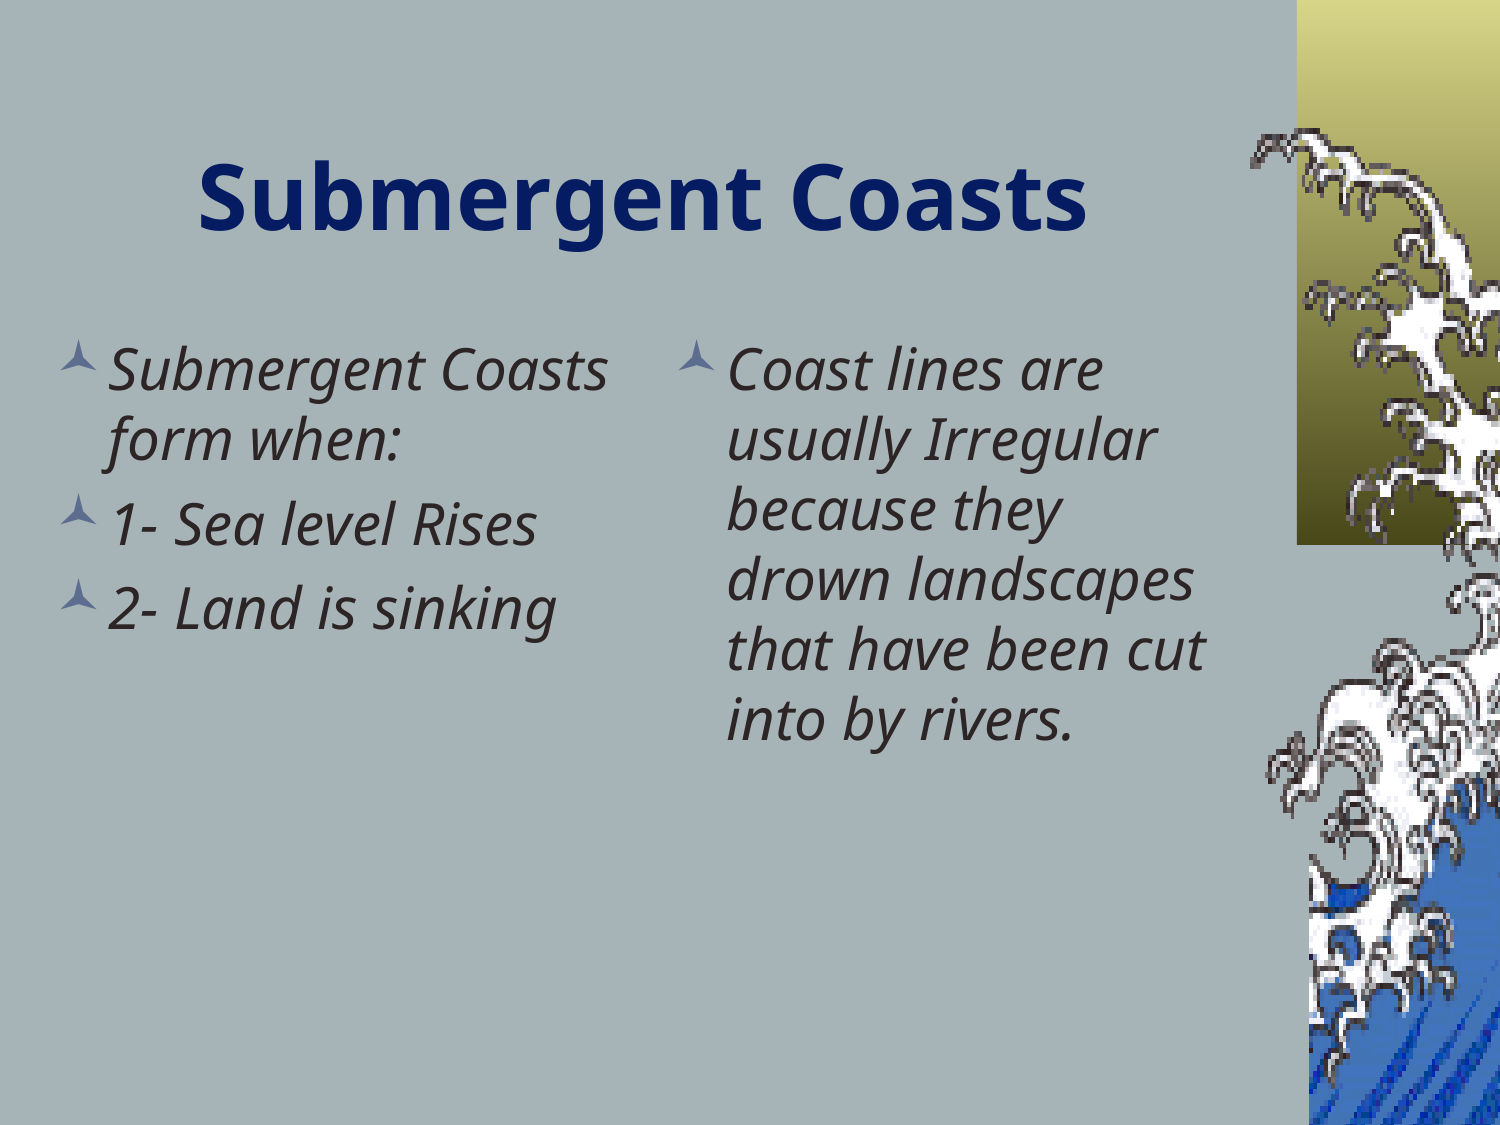

# Submergent Coasts
Submergent Coasts form when:
1- Sea level Rises
2- Land is sinking
Coast lines are usually Irregular because they drown landscapes that have been cut into by rivers.